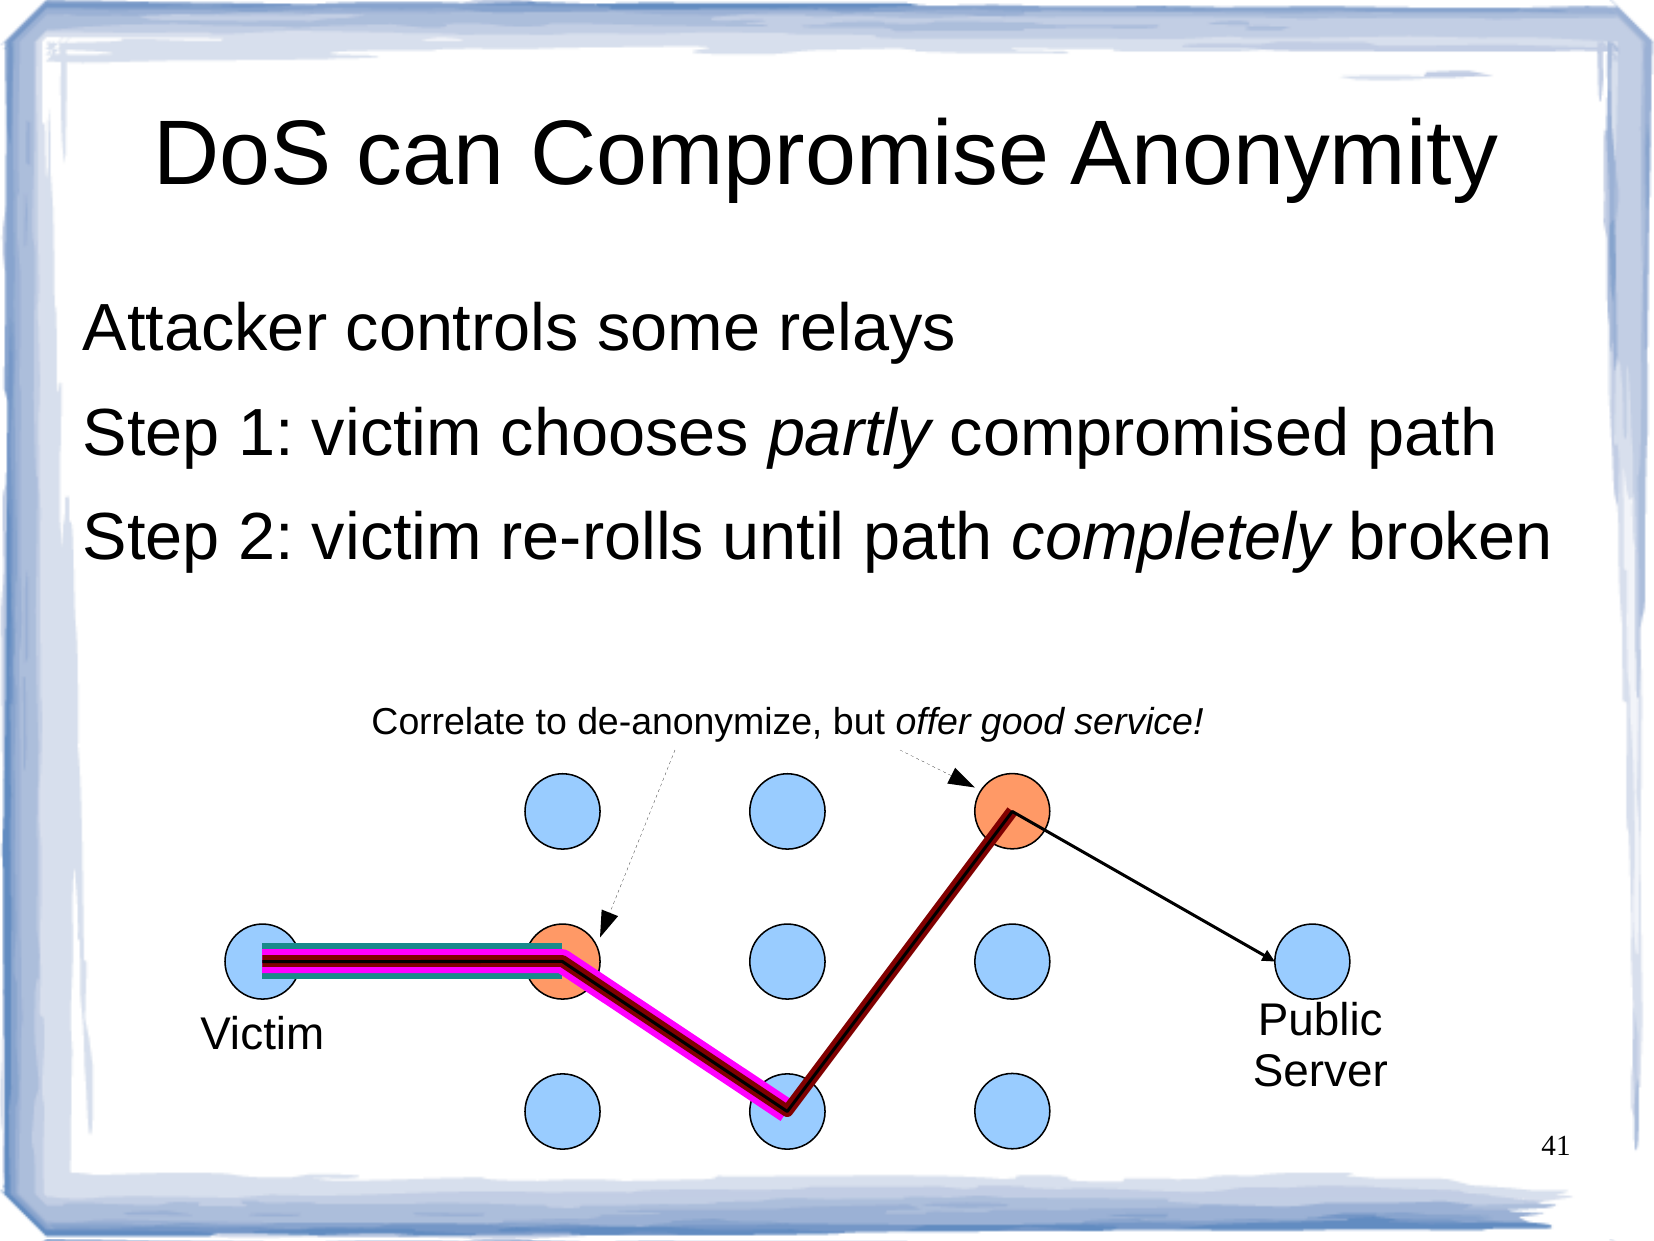

# DoS can Compromise Anonymity
Attacker controls some relays
Step 1: victim chooses partly compromised path
Step 2: victim re-rolls until path completely broken
Correlate to de-anonymize, but offer good service!
Public
Server
Victim
41